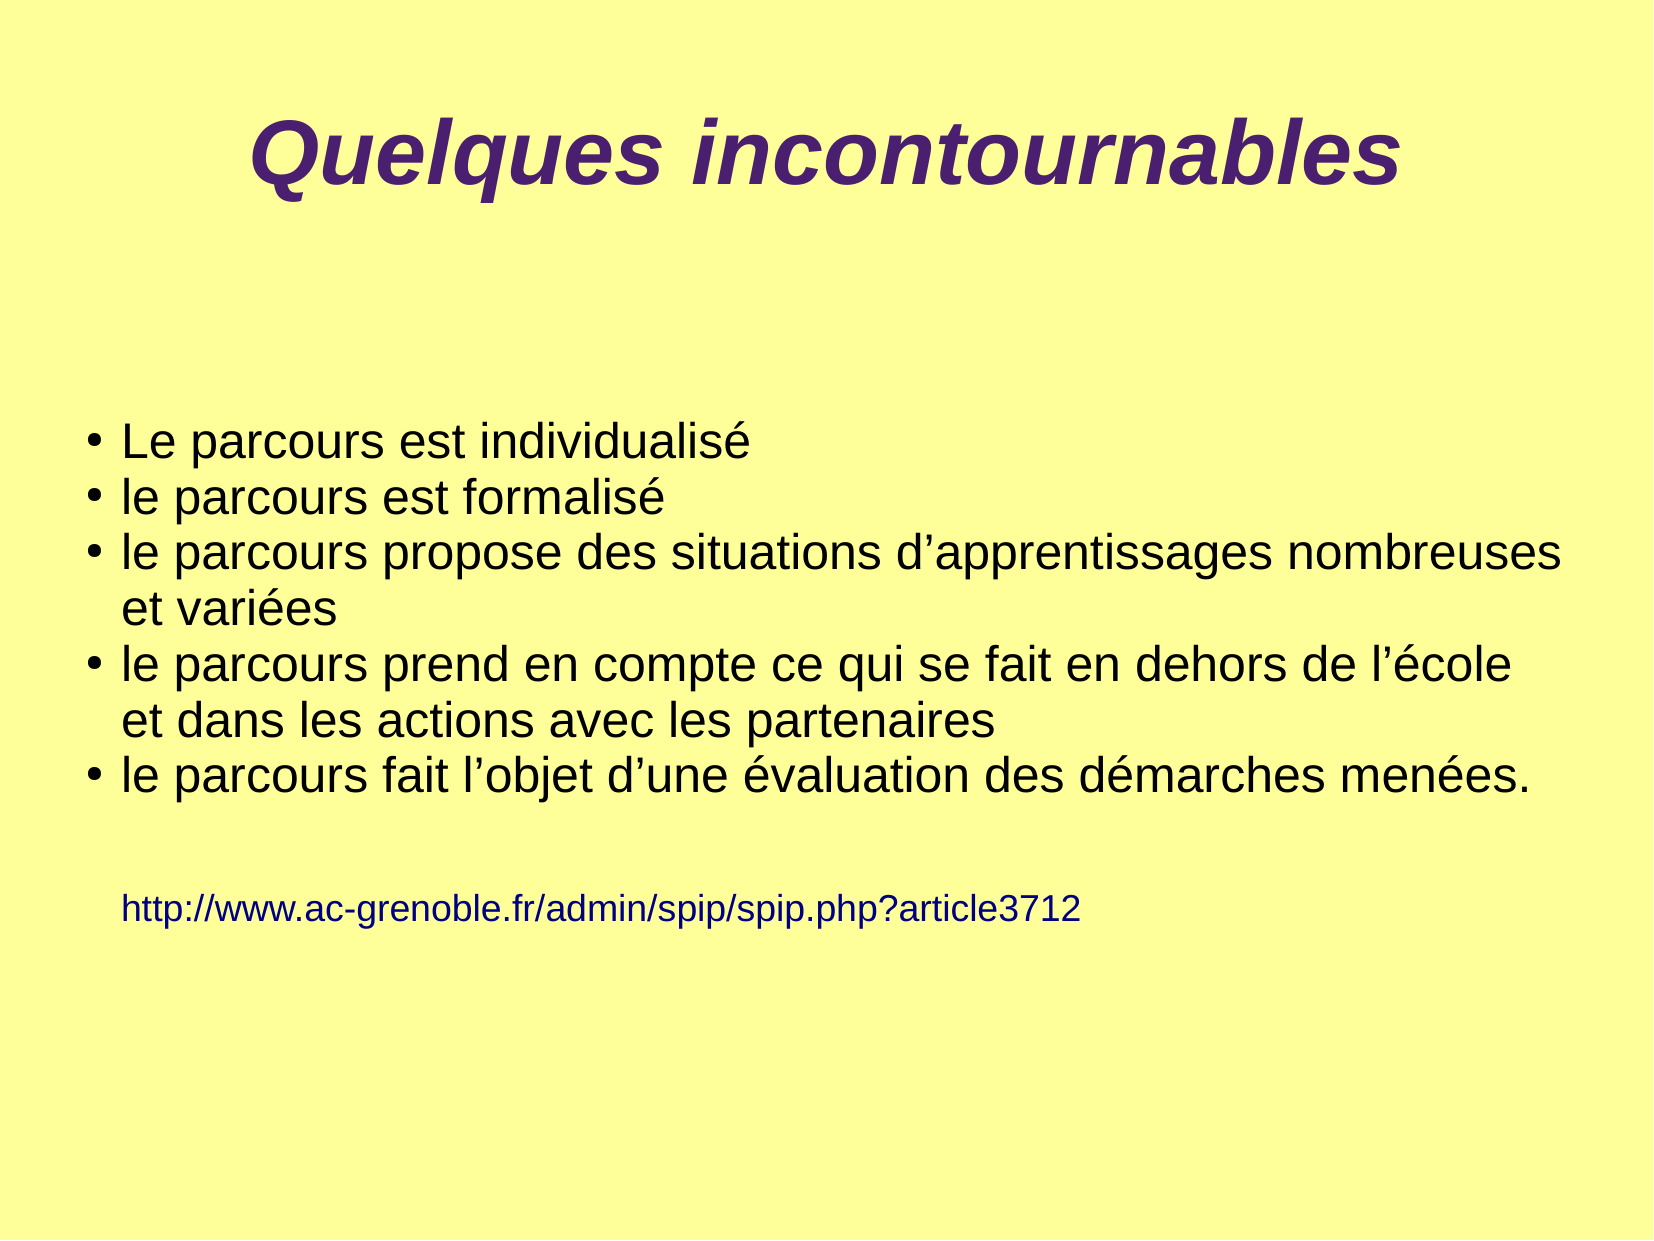

# Quelques incontournables
Le parcours est individualisé
le parcours est formalisé
le parcours propose des situations d’apprentissages nombreuses et variées
le parcours prend en compte ce qui se fait en dehors de l’école et dans les actions avec les partenaires
le parcours fait l’objet d’une évaluation des démarches menées.
http://www.ac-grenoble.fr/admin/spip/spip.php?article3712